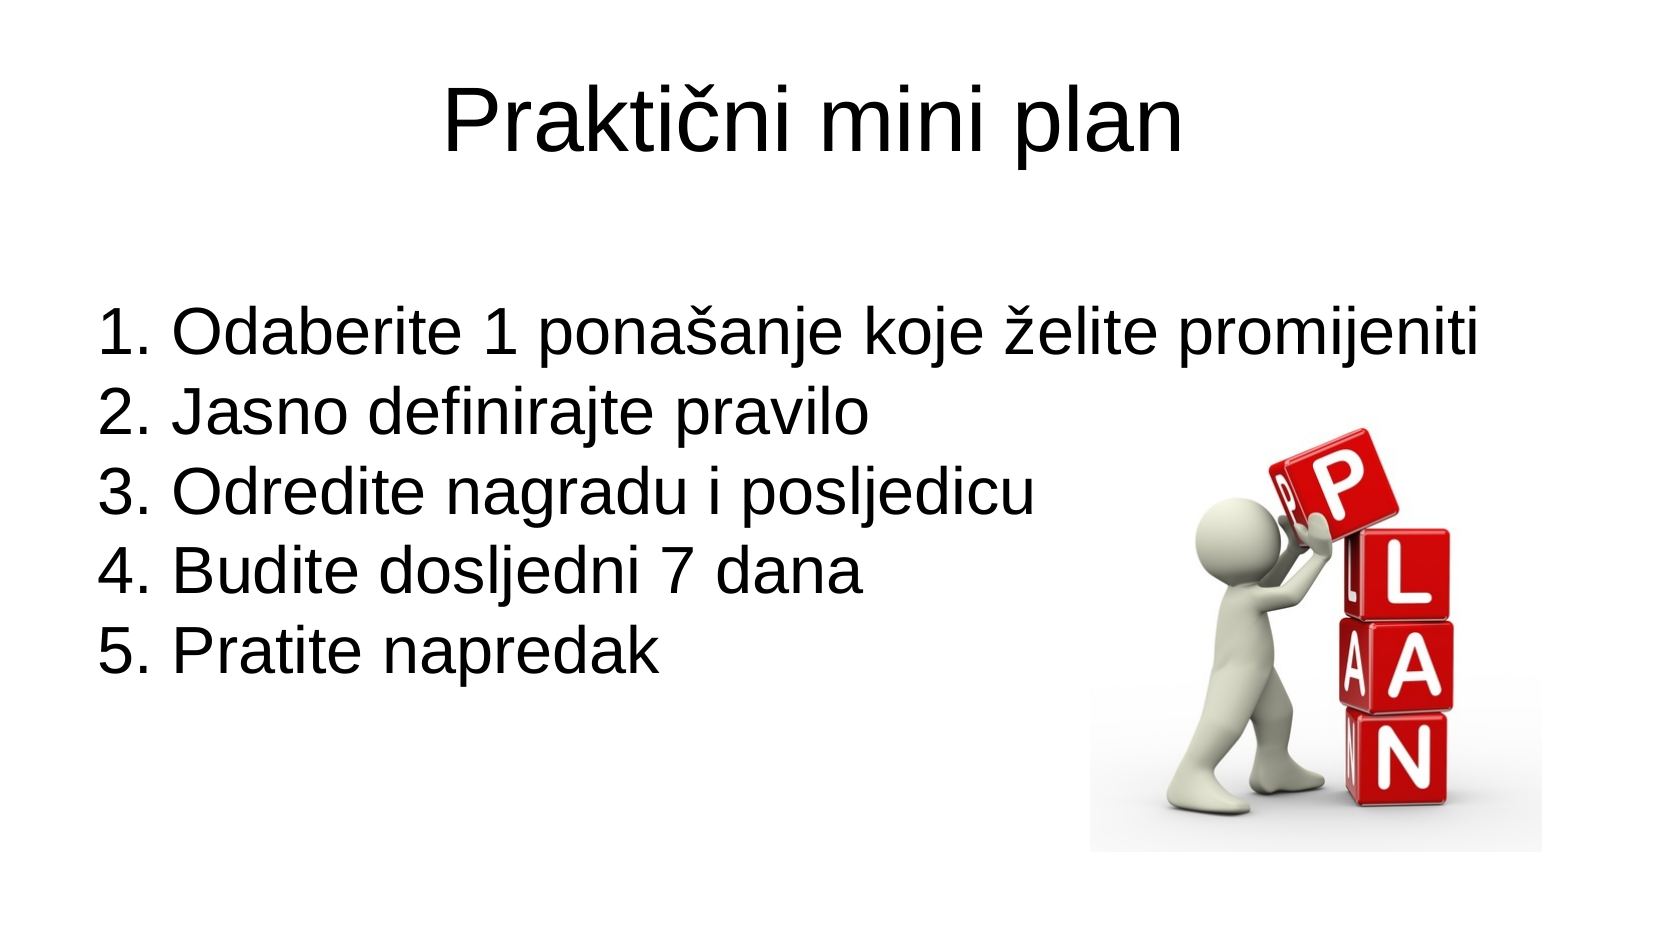

# Praktični mini plan
1. Odaberite 1 ponašanje koje želite promijeniti
2. Jasno definirajte pravilo
3. Odredite nagradu i posljedicu
4. Budite dosljedni 7 dana
5. Pratite napredak